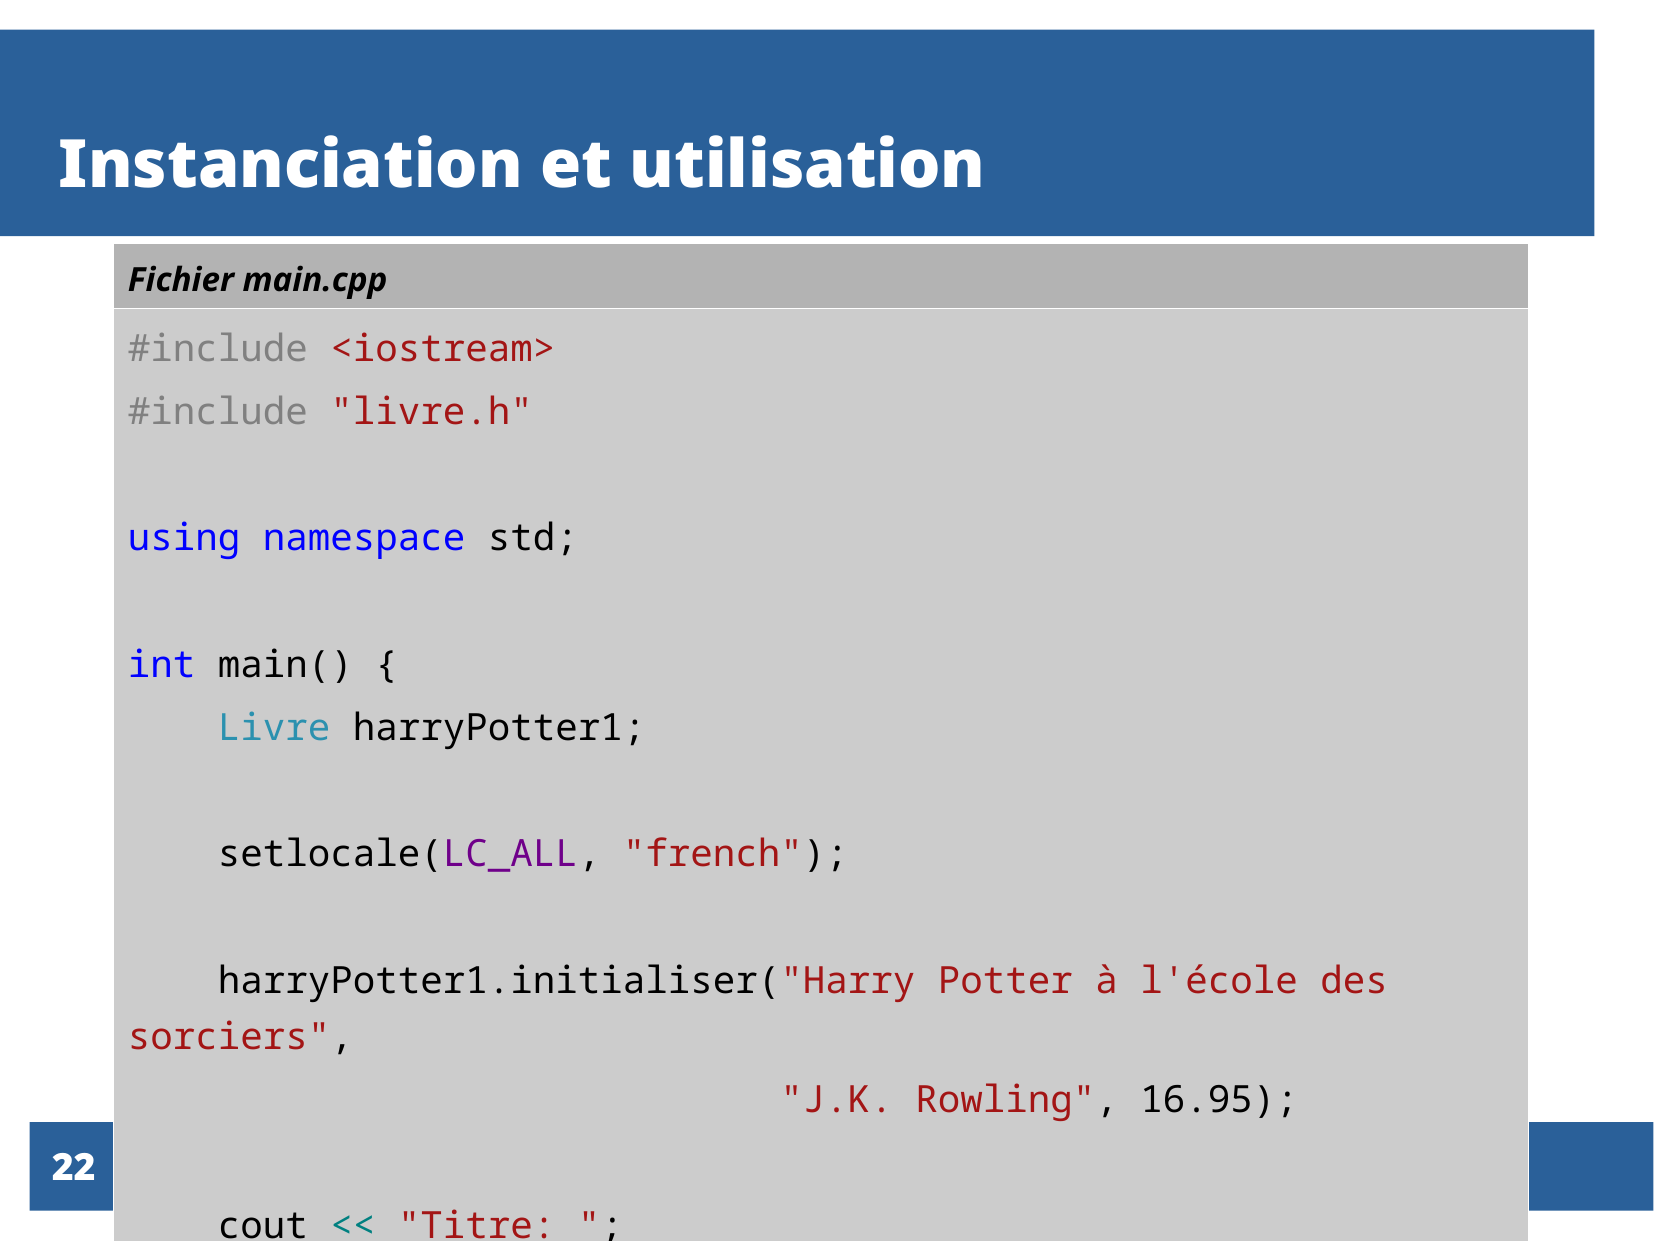

# Instanciation et utilisation
| Fichier main.cpp |
| --- |
| #include <iostream> #include "livre.h" using namespace std; int main() { Livre harryPotter1; setlocale(LC\_ALL, "french"); harryPotter1.initialiser("Harry Potter à l'école des sorciers", "J.K. Rowling", 16.95); cout << "Titre: "; harryPotter1.afficherTitre(); cout << endl << "Prix: "; harryPotter1.afficherPrix(); } |
22